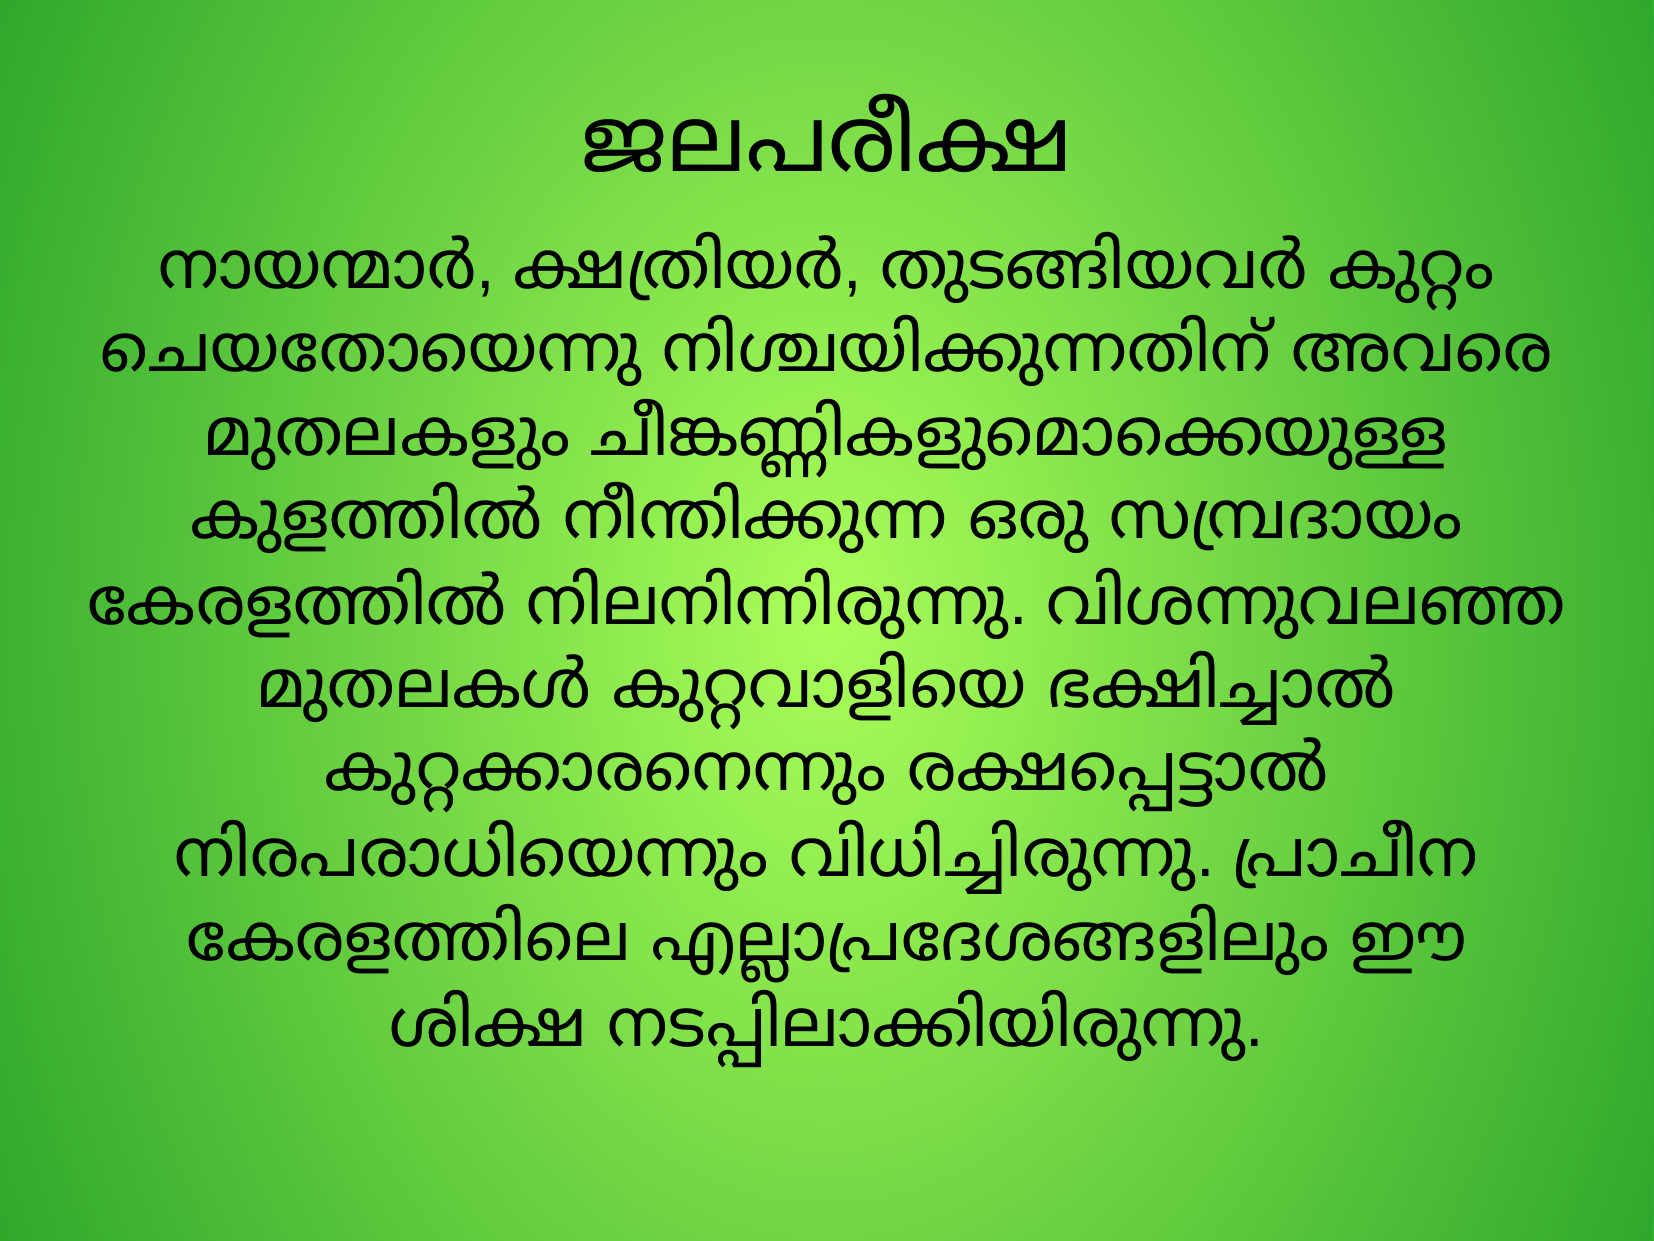

# ജലപരീക്ഷ
നായന്മാർ, ക്ഷത്രിയർ, തുടങ്ങിയവർ കുറ്റം ചെയതോയെന്നു നിശ്ചയിക്കുന്നതിന് അവരെ മുതലകളും ചീങ്കണ്ണികളുമൊക്കെയുള്ള കുളത്തിൽ നീന്തിക്കുന്ന ഒരു സമ്പ്രദായം കേരളത്തിൽ നിലനിന്നിരുന്നു. വിശന്നുവലഞ്ഞ മുതലകൾ കുറ്റവാളിയെ ഭക്ഷിച്ചാൽ കുറ്റക്കാരനെന്നും രക്ഷപ്പെട്ടാൽ നിരപരാധിയെന്നും വിധിച്ചിരുന്നു. പ്രാചീന കേരളത്തിലെ എല്ലാപ്രദേശങ്ങളിലും ഈ ശിക്ഷ നടപ്പിലാക്കിയിരുന്നു.